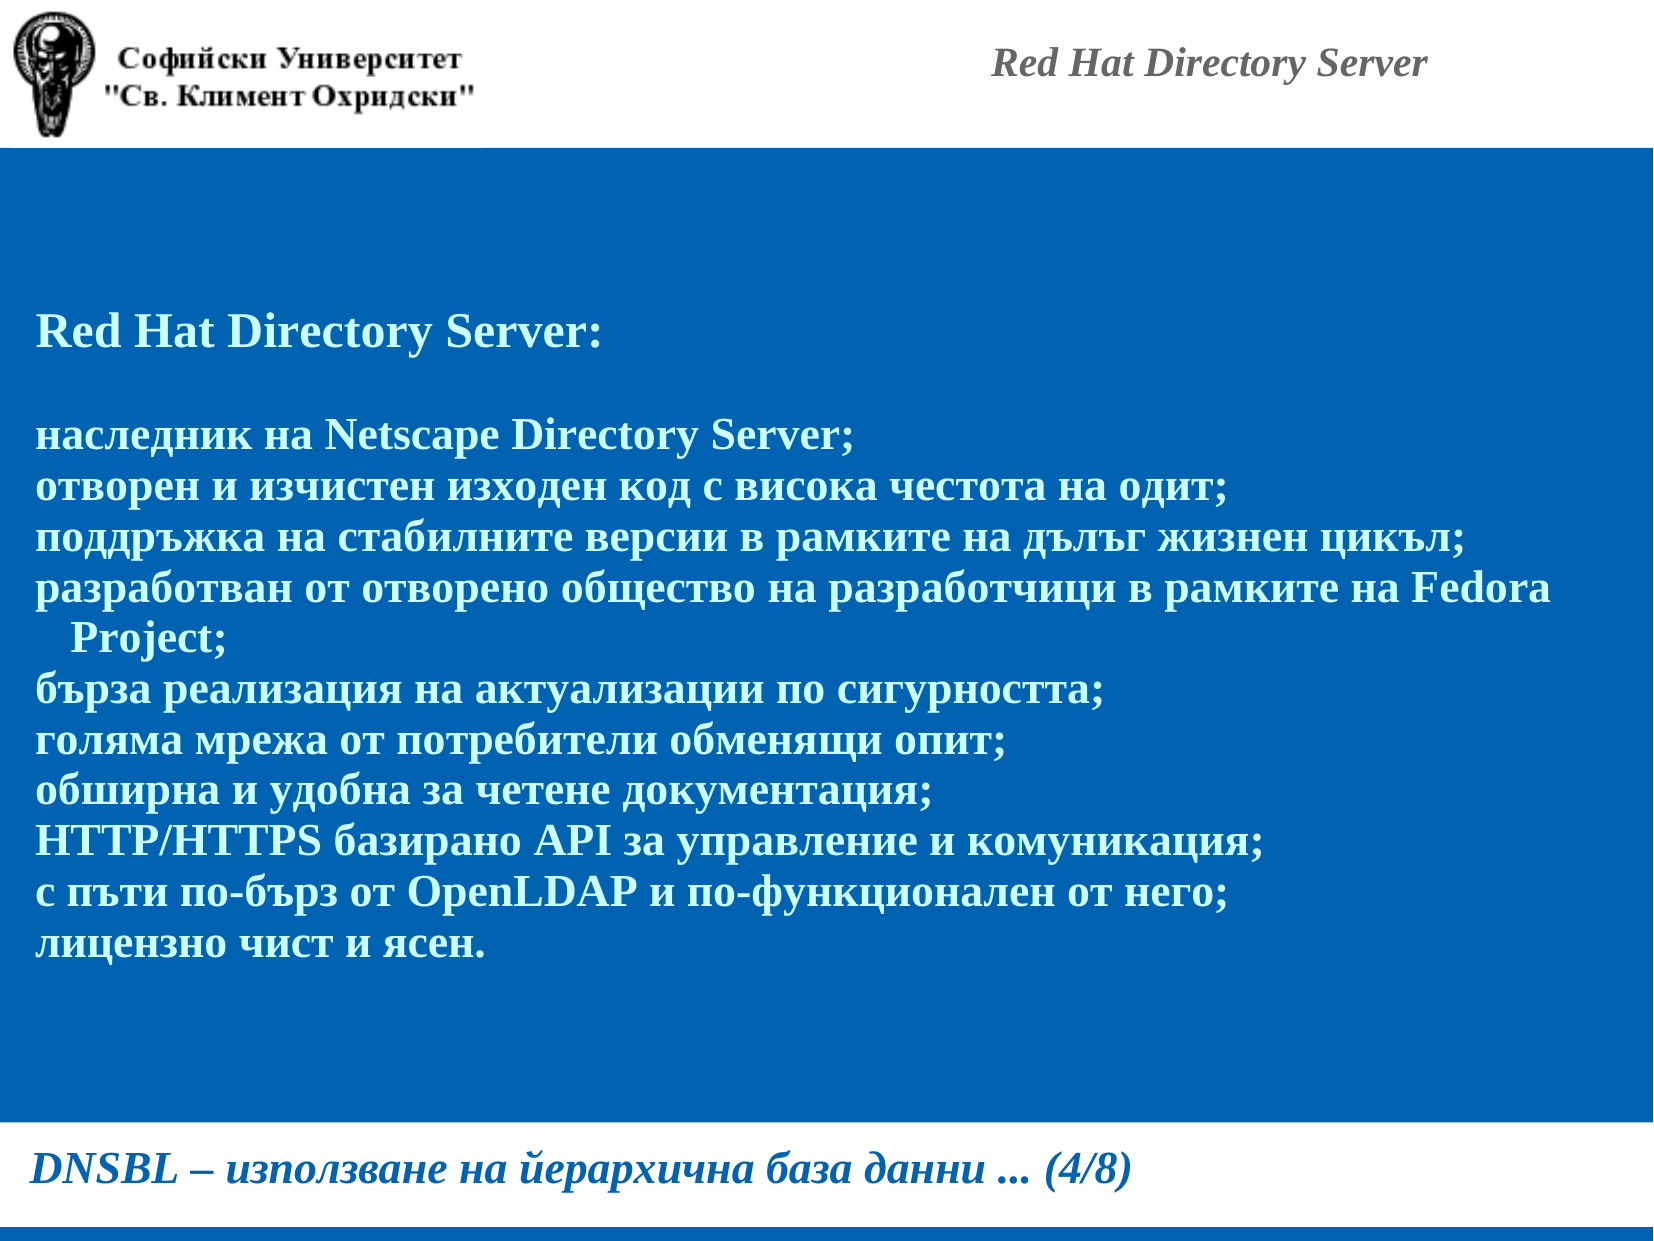

# Red Hat Directory Server
Red Hat Directory Server:
наследник на Netscape Directory Server;
oтворен и изчистен изходен код с висока честота на одит;
поддръжка на стабилните версии в рамките на дълъг жизнен цикъл;
разработван от отворено общество на разработчици в рамките на Fedora Project;
бърза реализация на актуализации по сигурността;
голяма мрежа от потребители обменящи опит;
обширна и удобна за четене документация;
HTTP/HTTPS базирано API за управление и комуникация;
с пъти по-бърз от OpenLDAP и по-функционален от него;
лицензно чист и ясен.
DNSBL – използване на йерархична база данни ... (4/8)